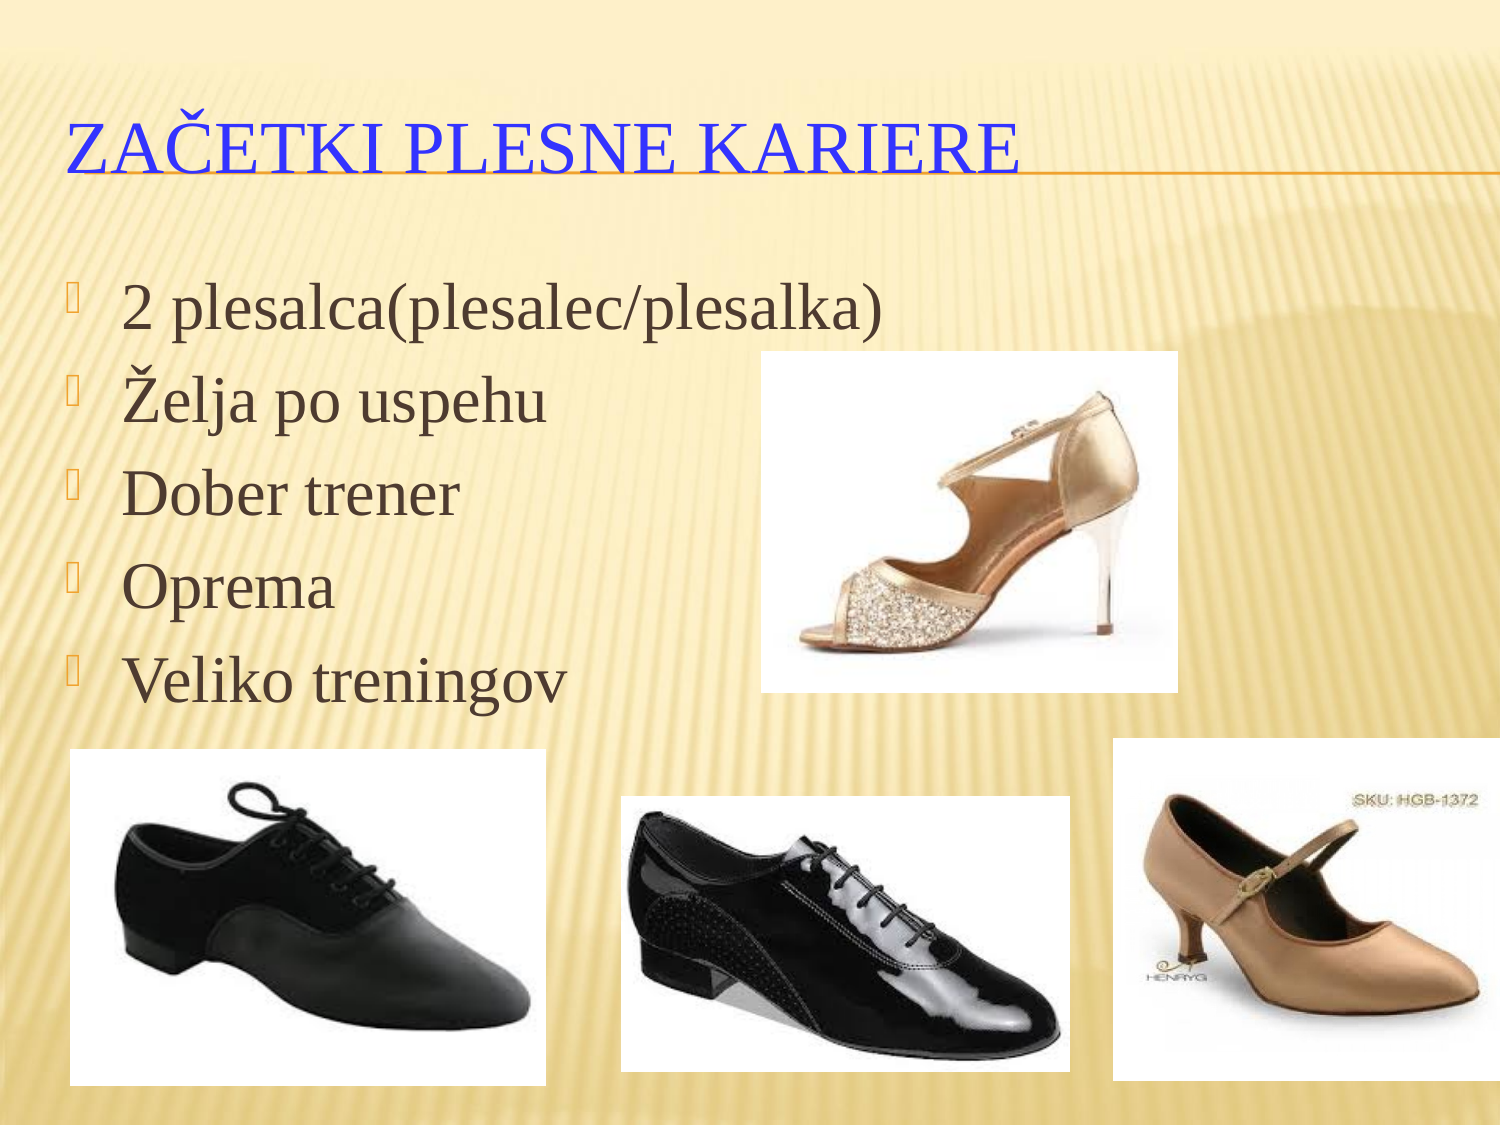

# ZAČETKI PLESNE KARIERE
2 plesalca(plesalec/plesalka)
Želja po uspehu
Dober trener
Oprema
Veliko treningov